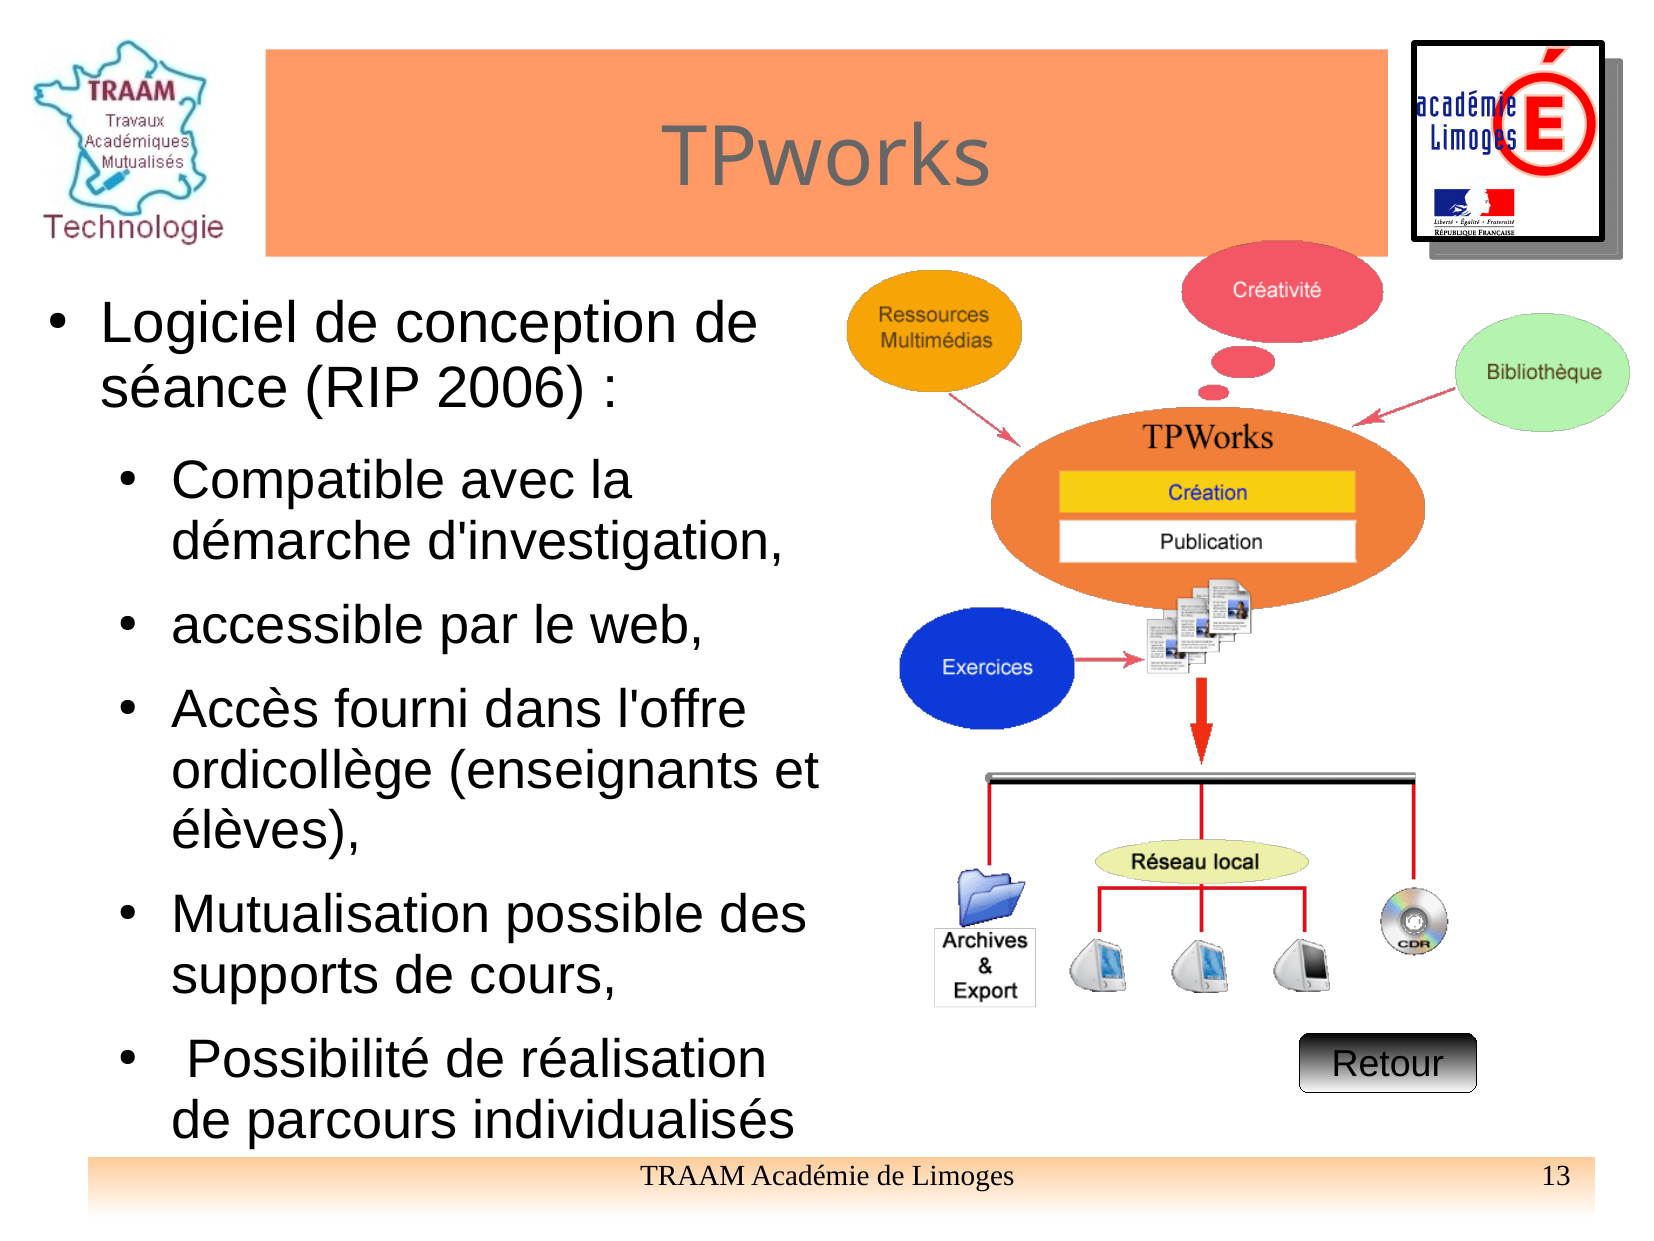

# TPworks
Logiciel de conception de séance (RIP 2006) :
Compatible avec la démarche d'investigation,
accessible par le web,
Accès fourni dans l'offre ordicollège (enseignants et élèves),
Mutualisation possible des supports de cours,
 Possibilité de réalisation de parcours individualisés
Retour
TRAAM Académie de Limoges
13